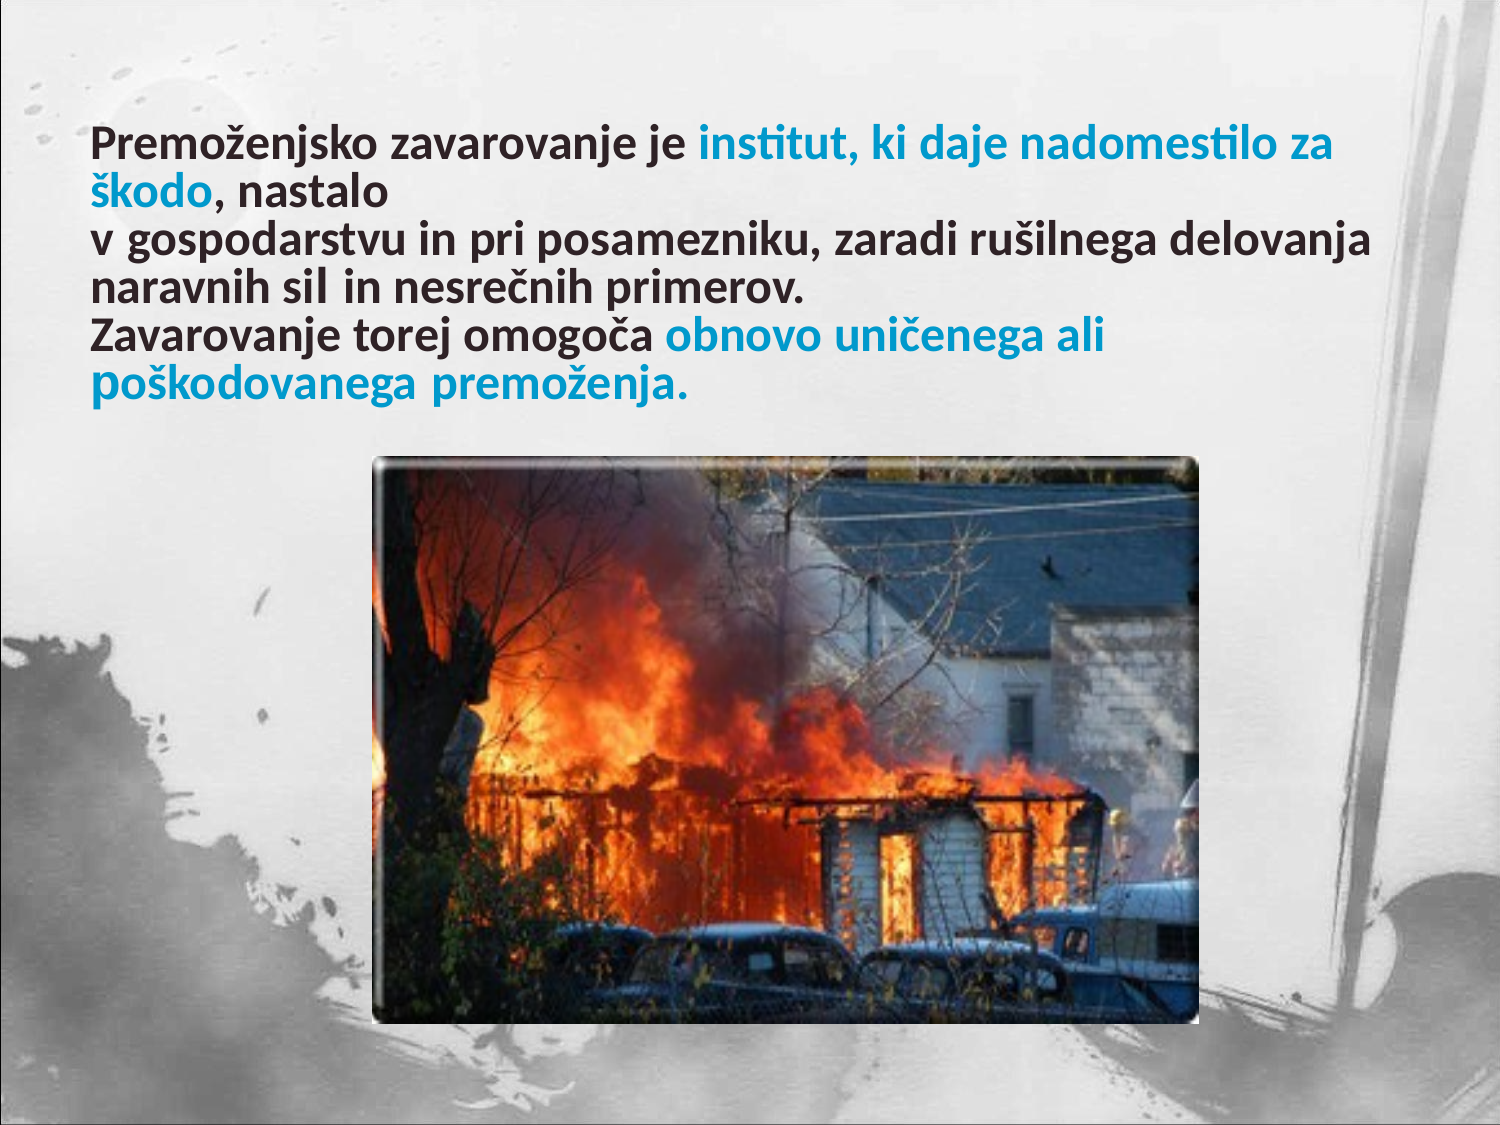

# Premoženjsko zavarovanje je institut, ki daje nadomestilo za
škodo, nastalo
v gospodarstvu in pri posamezniku, zaradi rušilnega delovanja
naravnih sil in nesrečnih primerov.
Zavarovanje torej omogoča obnovo uničenega ali
poškodovanega premoženja.